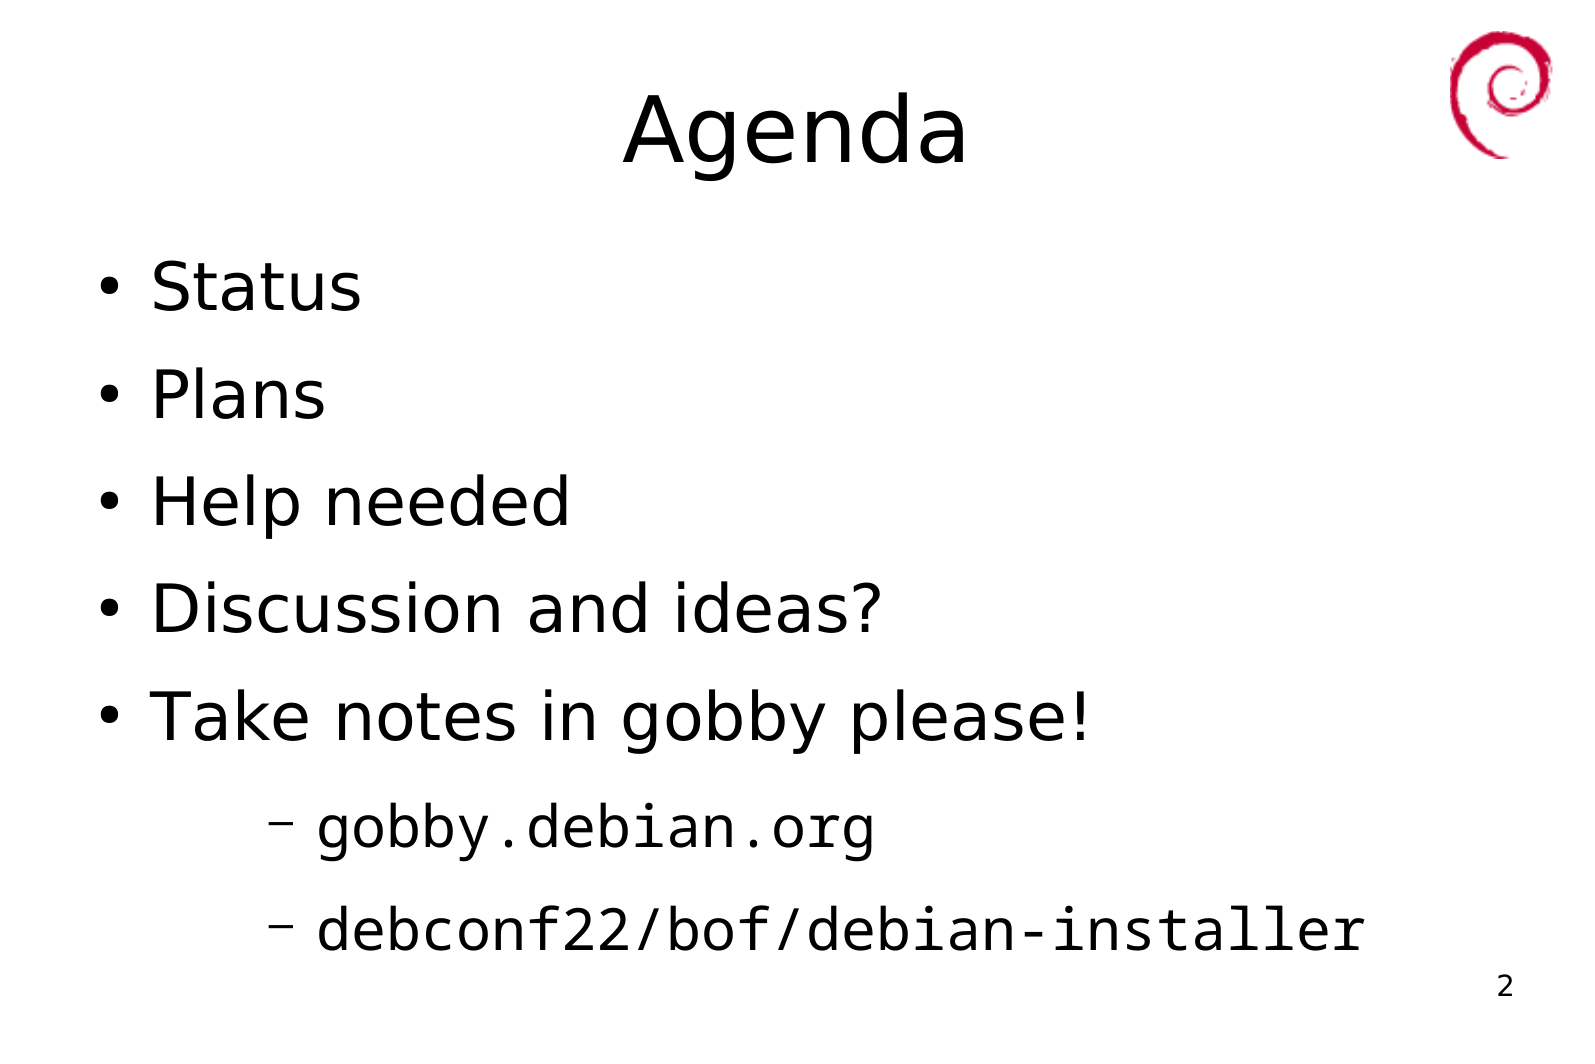

# Agenda
Status
Plans
Help needed
Discussion and ideas?
Take notes in gobby please!
gobby.debian.org
debconf22/bof/debian-installer
2